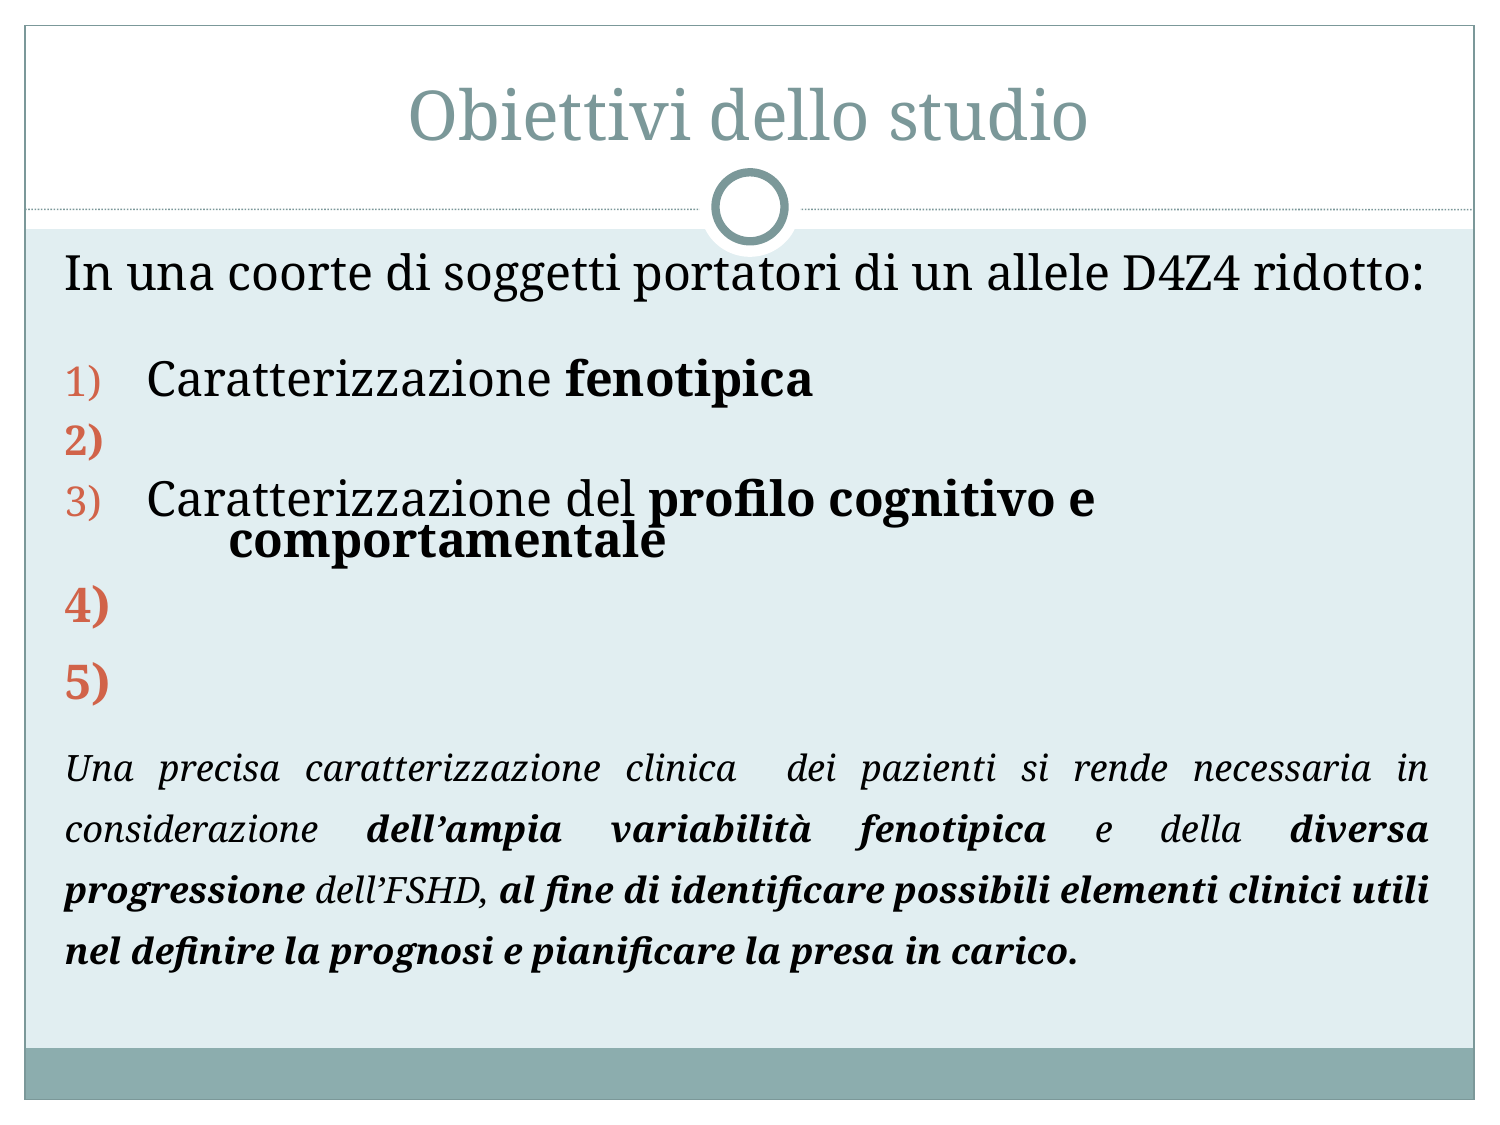

# Obiettivi dello studio
In una coorte di soggetti portatori di un allele D4Z4 ridotto:
Caratterizzazione fenotipica
Caratterizzazione del profilo cognitivo e comportamentale
Una precisa caratterizzazione clinica dei pazienti si rende necessaria in considerazione dell’ampia variabilità fenotipica e della diversa progressione dell’FSHD, al fine di identificare possibili elementi clinici utili nel definire la prognosi e pianificare la presa in carico.